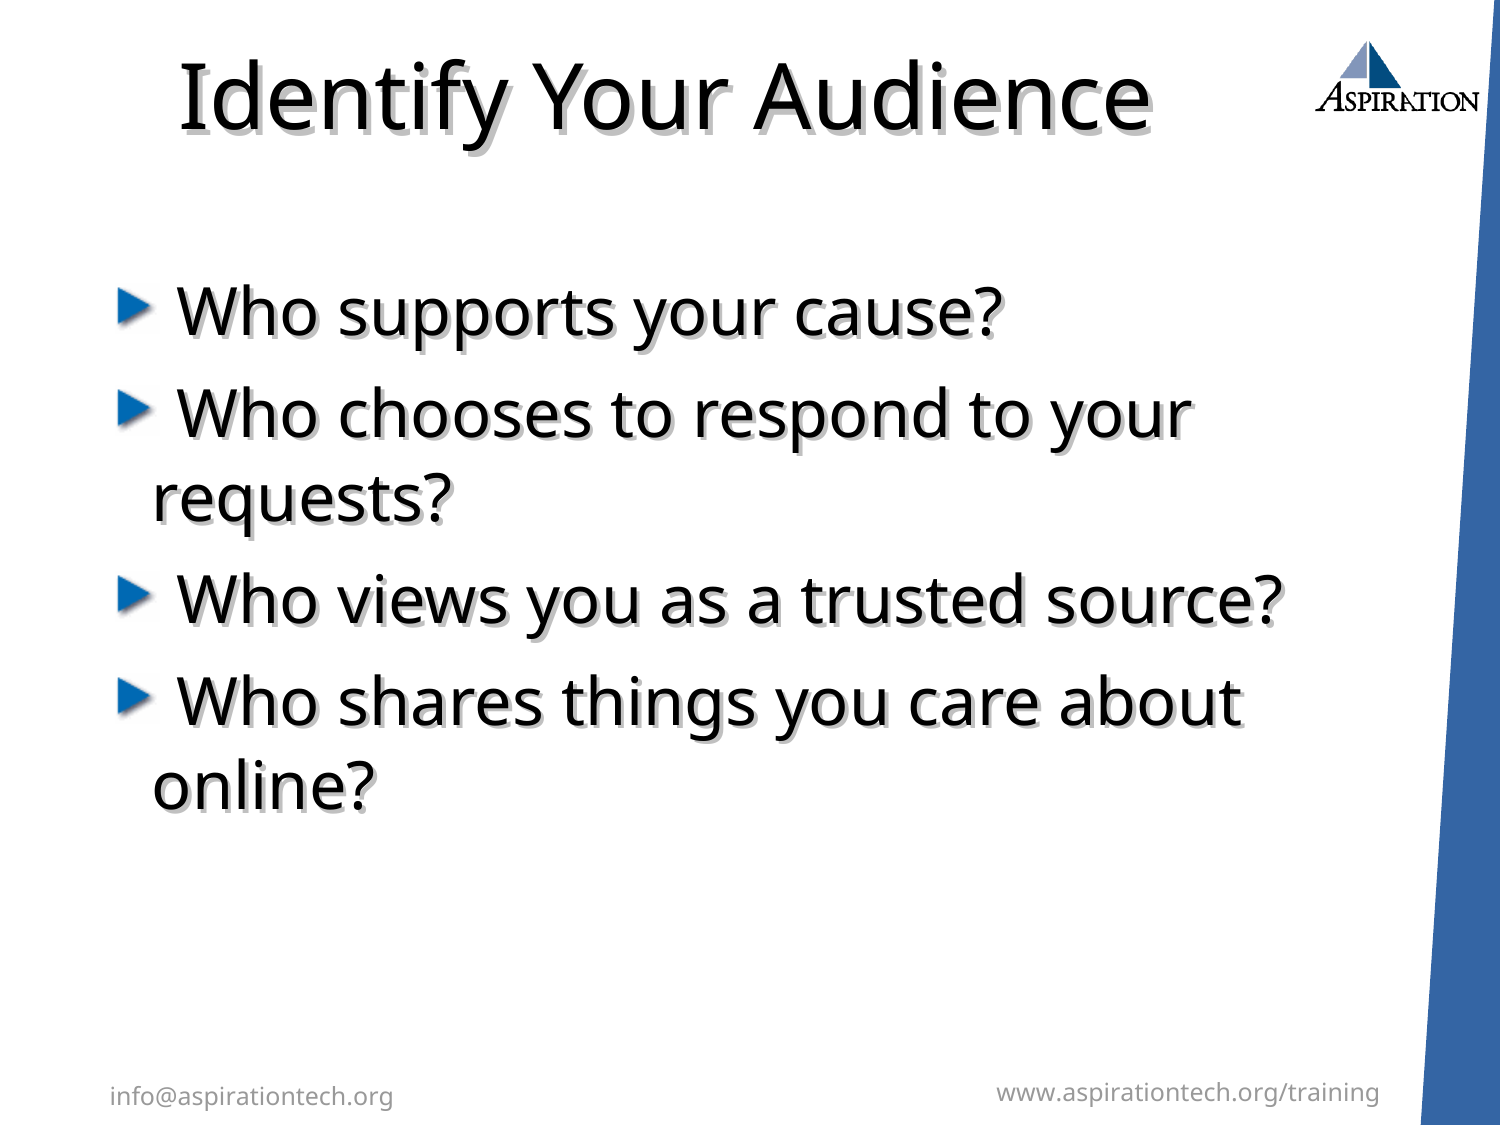

# Identify Your Audience
 Who supports your cause?
 Who chooses to respond to your requests?
 Who views you as a trusted source?
 Who shares things you care about online?